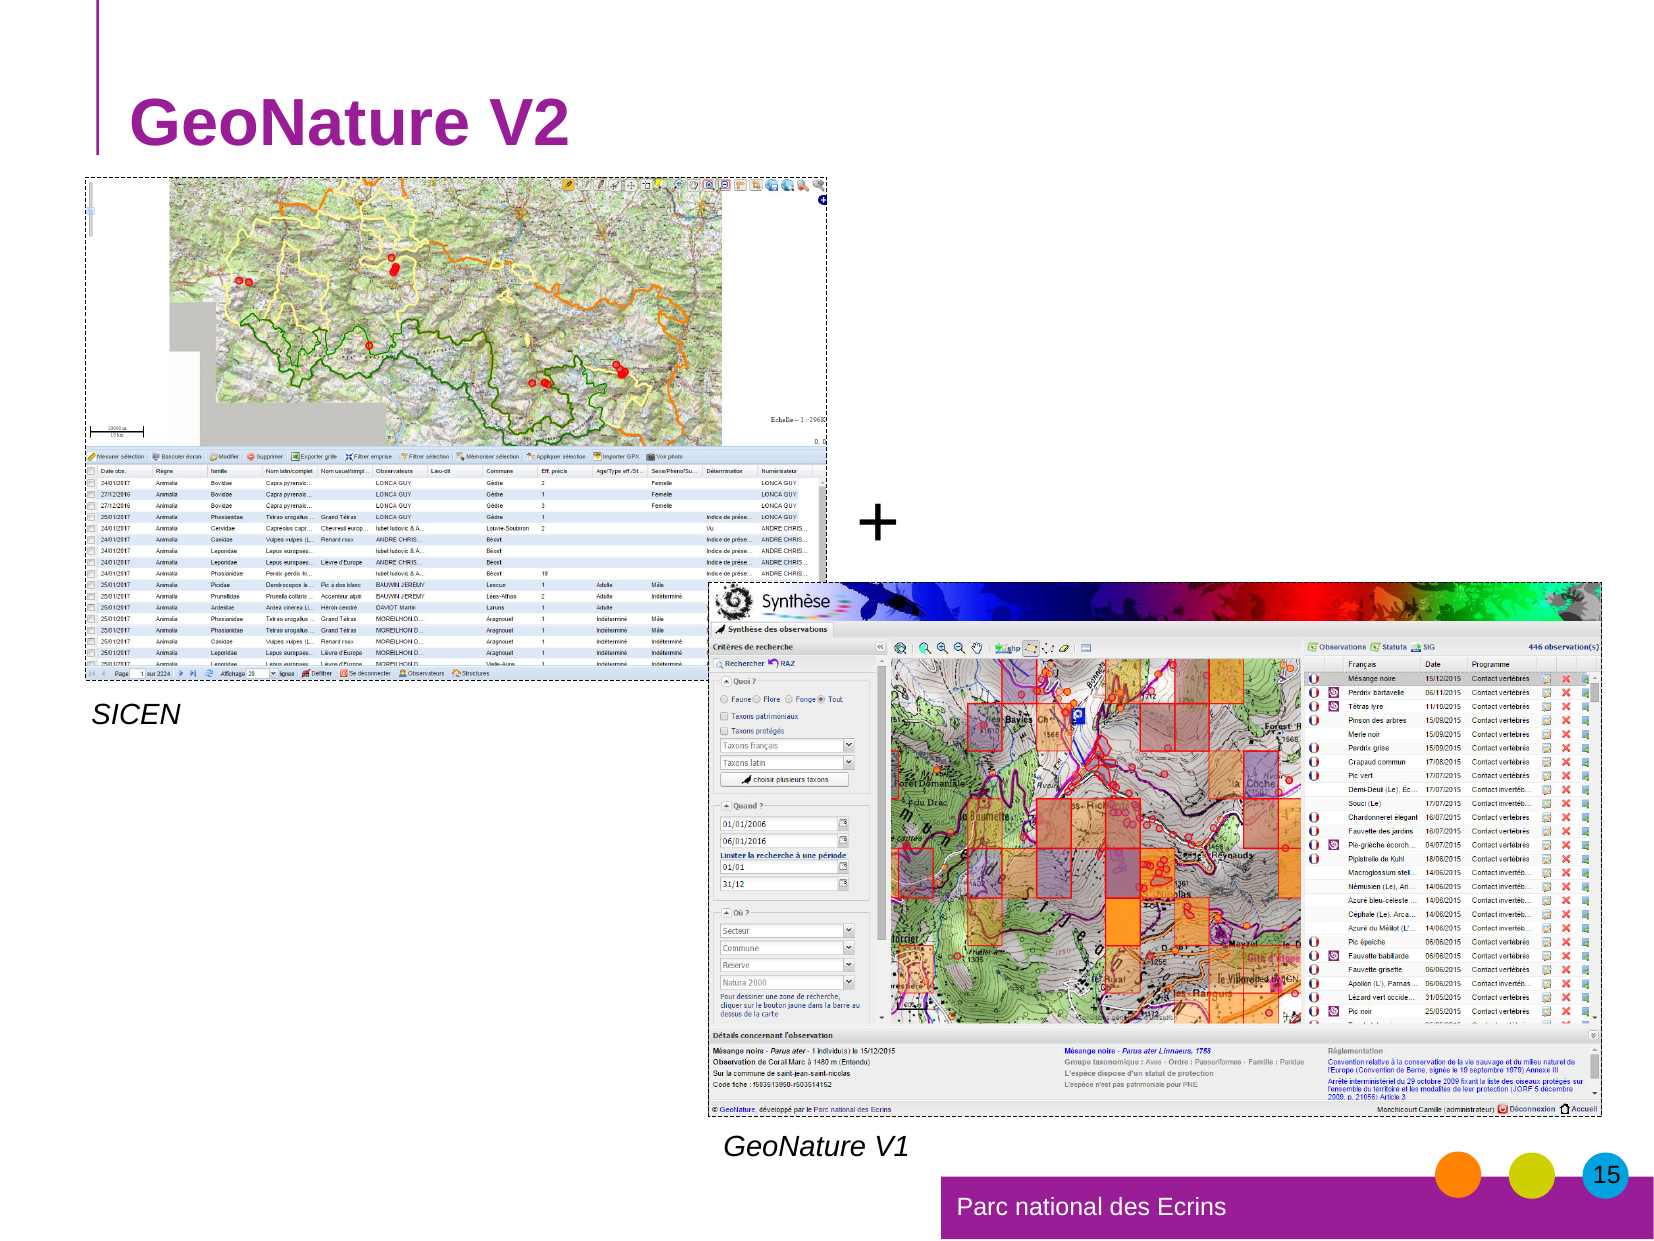

# GeoNature V2
+
SICEN
GeoNature V1